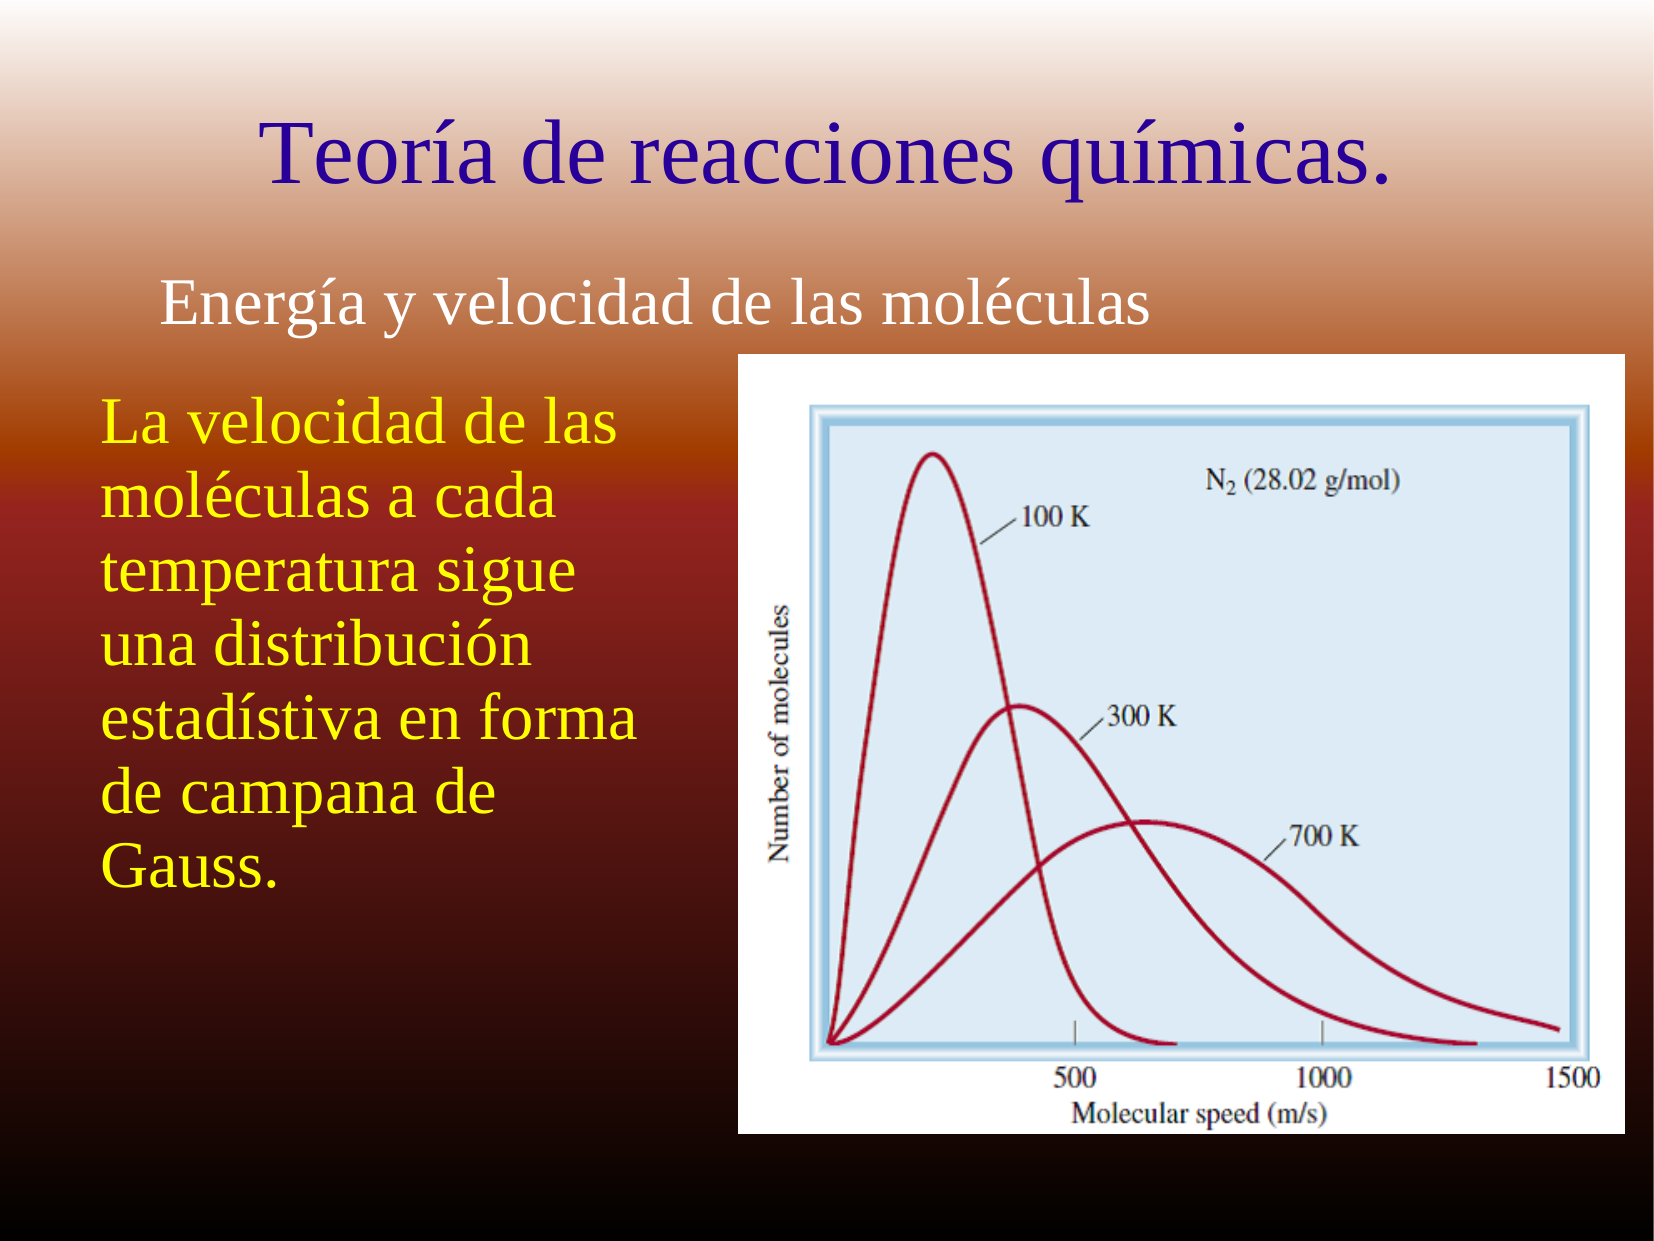

# Teoría de reacciones químicas.
Energía y velocidad de las moléculas
La velocidad de las moléculas a cada temperatura sigue una distribución estadístiva en forma de campana de Gauss.